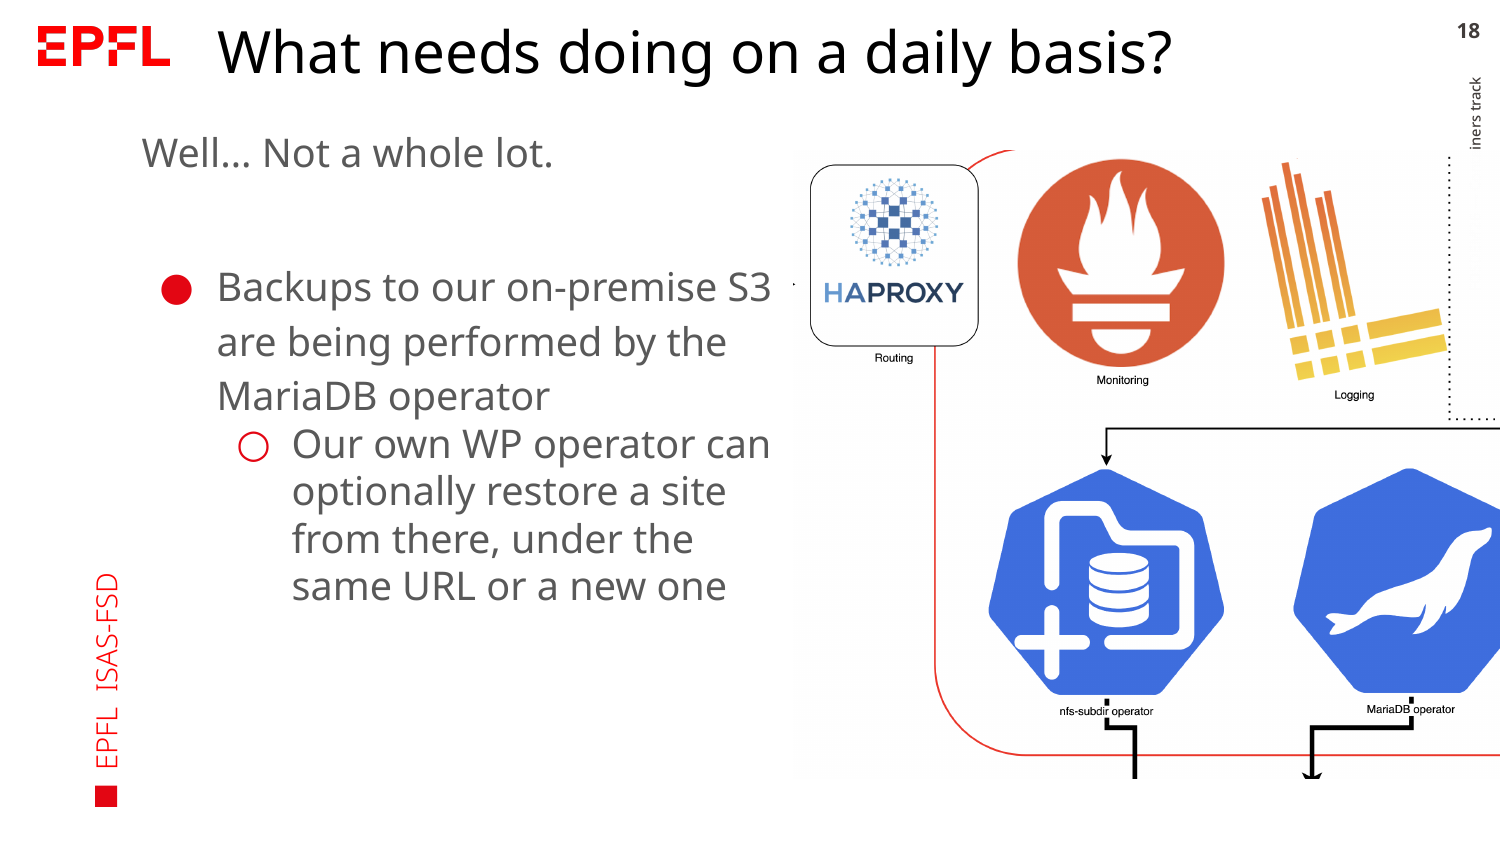

# What needs doing on a daily basis?
Well… Not a whole lot.
Backups to our on-premise S3 are being performed by the MariaDB operator
Our own WP operator can optionally restore a site from there, under the same URL or a new one